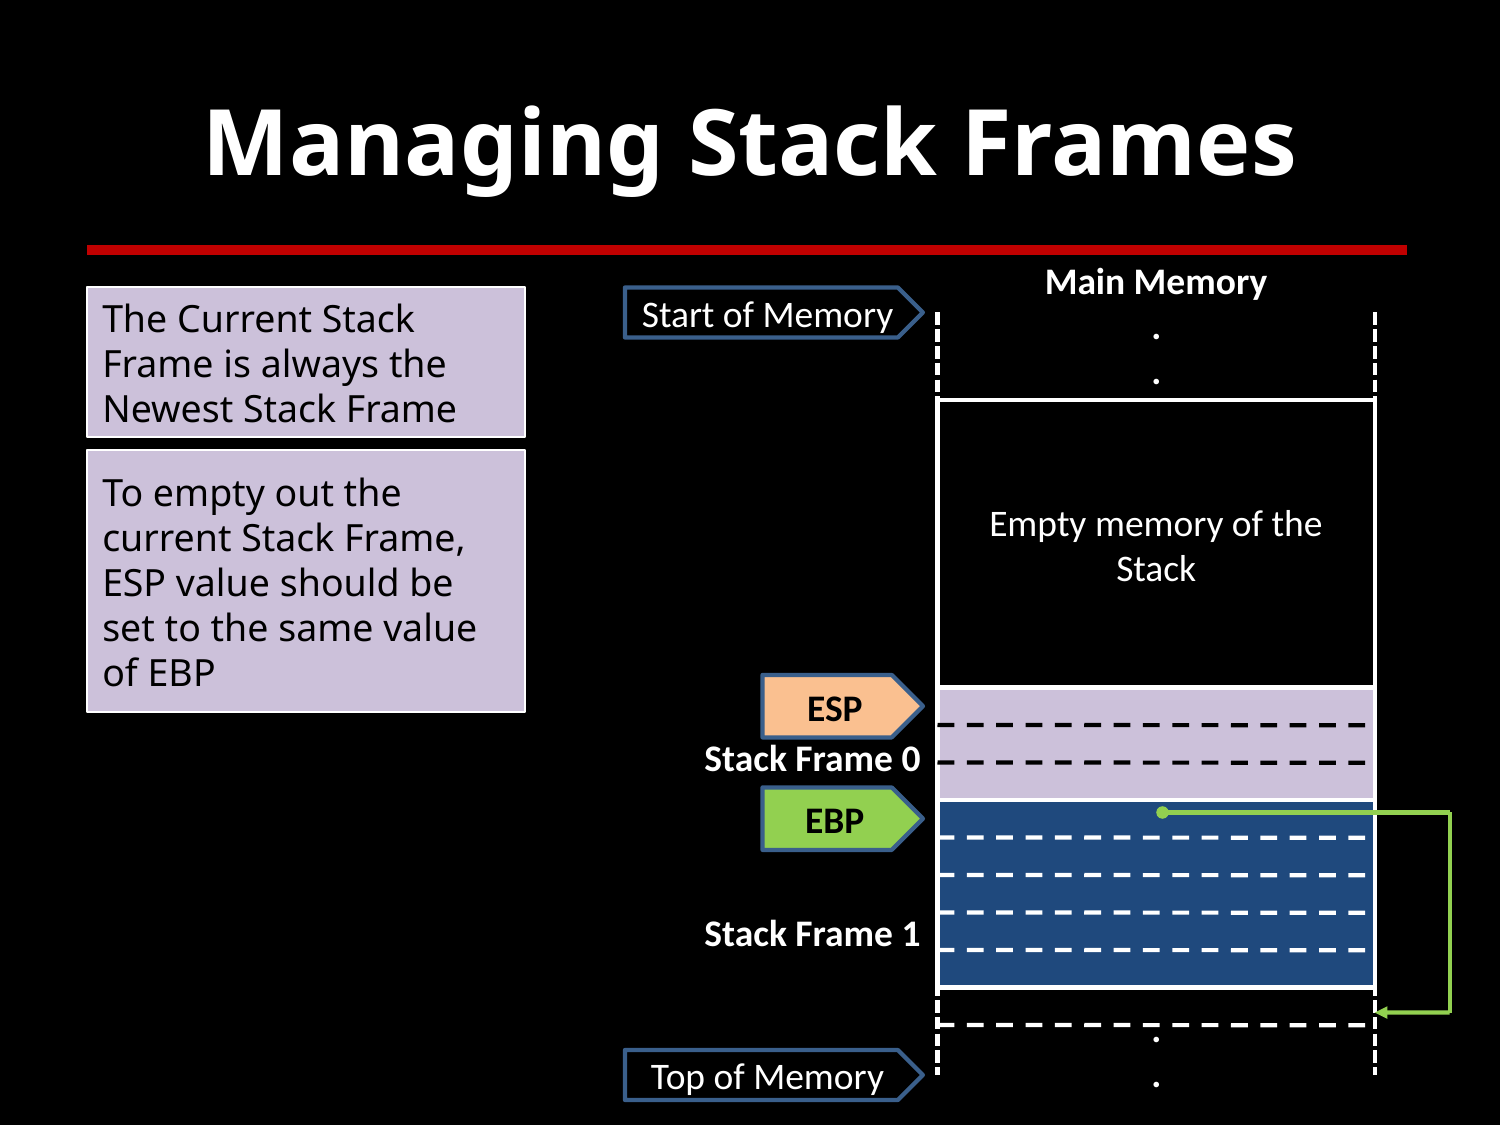

# Managing Stack Frames
Main Memory
.
.
The Current Stack Frame is always the Newest Stack Frame
Start of Memory
Empty memory of the Stack
To empty out the current Stack Frame, ESP value should be set to the same value of EBP
ESP
Stack Frame 0
EBP
Stack Frame 1
.
.
Top of Memory